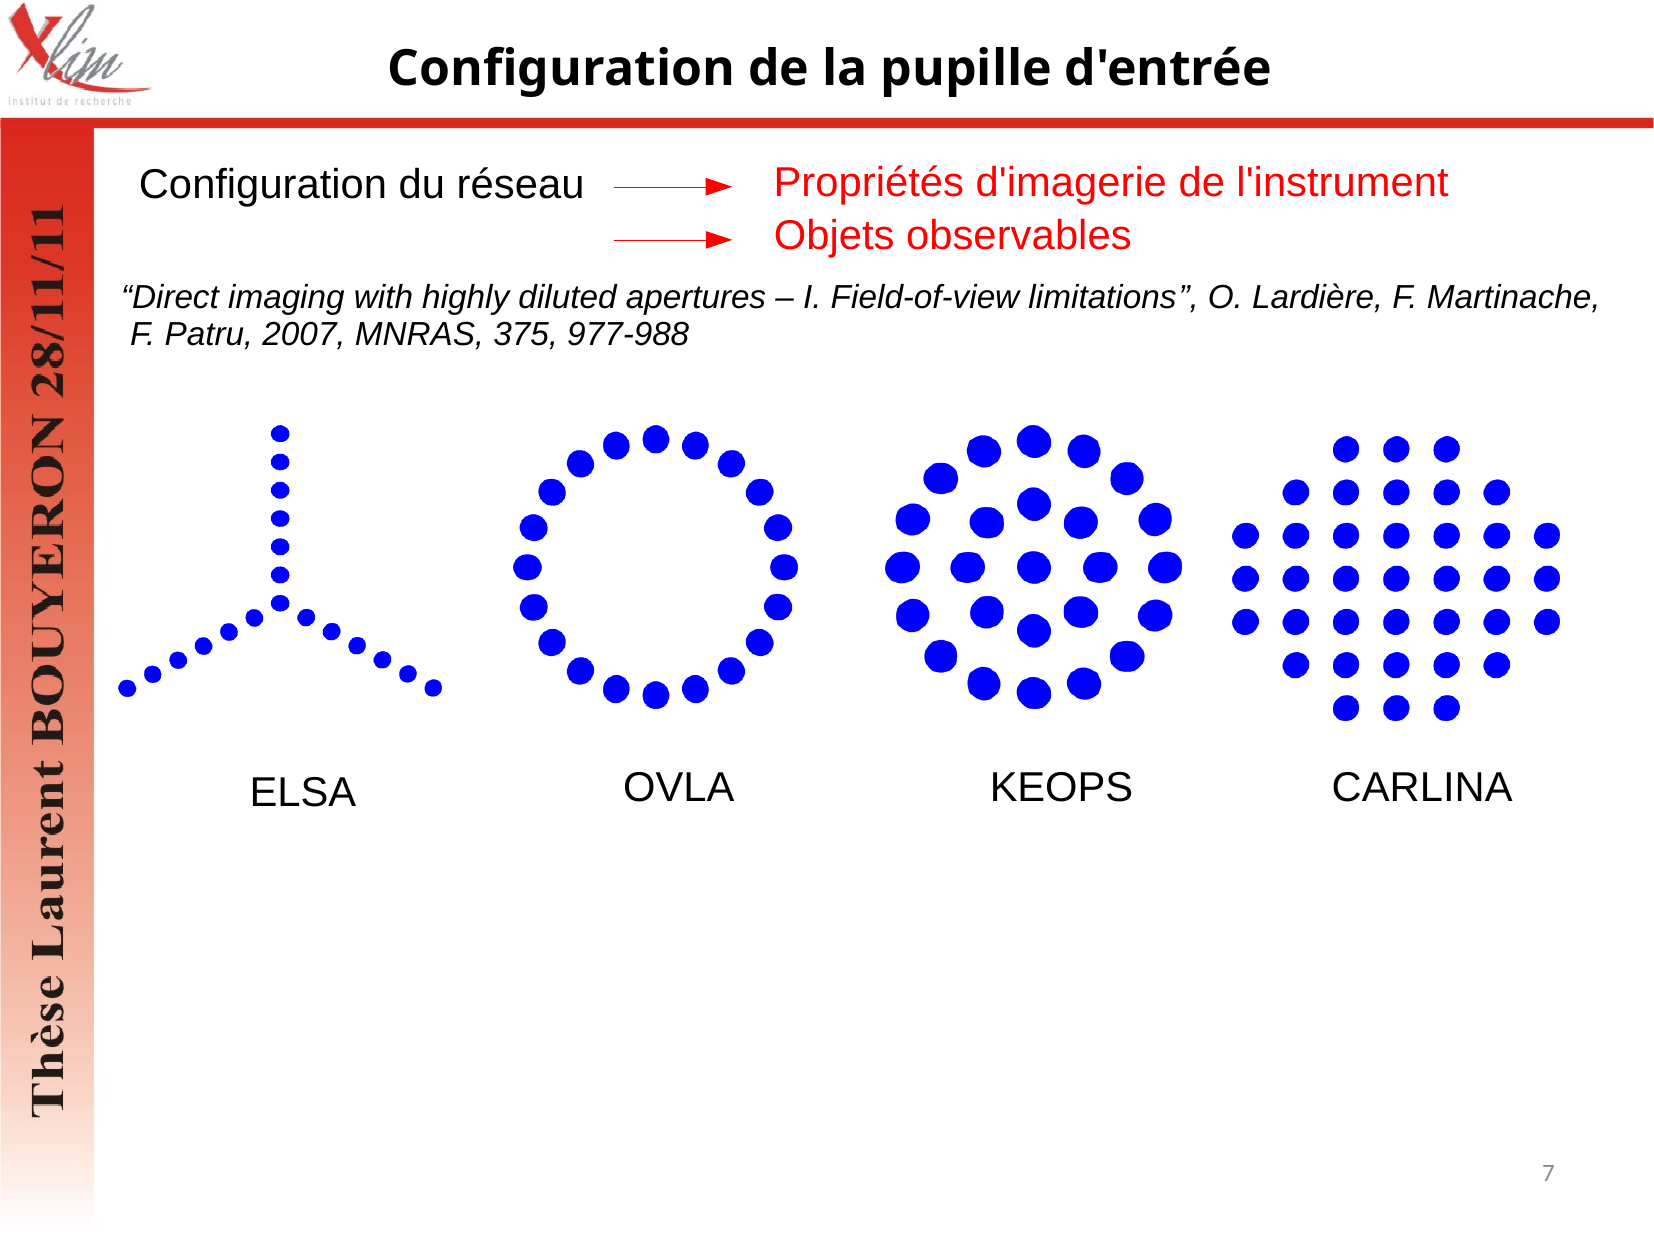

Configuration de la pupille d'entrée
Propriétés d'imagerie de l'instrument
Configuration du réseau
Objets observables
“Direct imaging with highly diluted apertures – I. Field-of-view limitations”, O. Lardière, F. Martinache,
 F. Patru, 2007, MNRAS, 375, 977-988
OVLA
KEOPS
CARLINA
ELSA
7